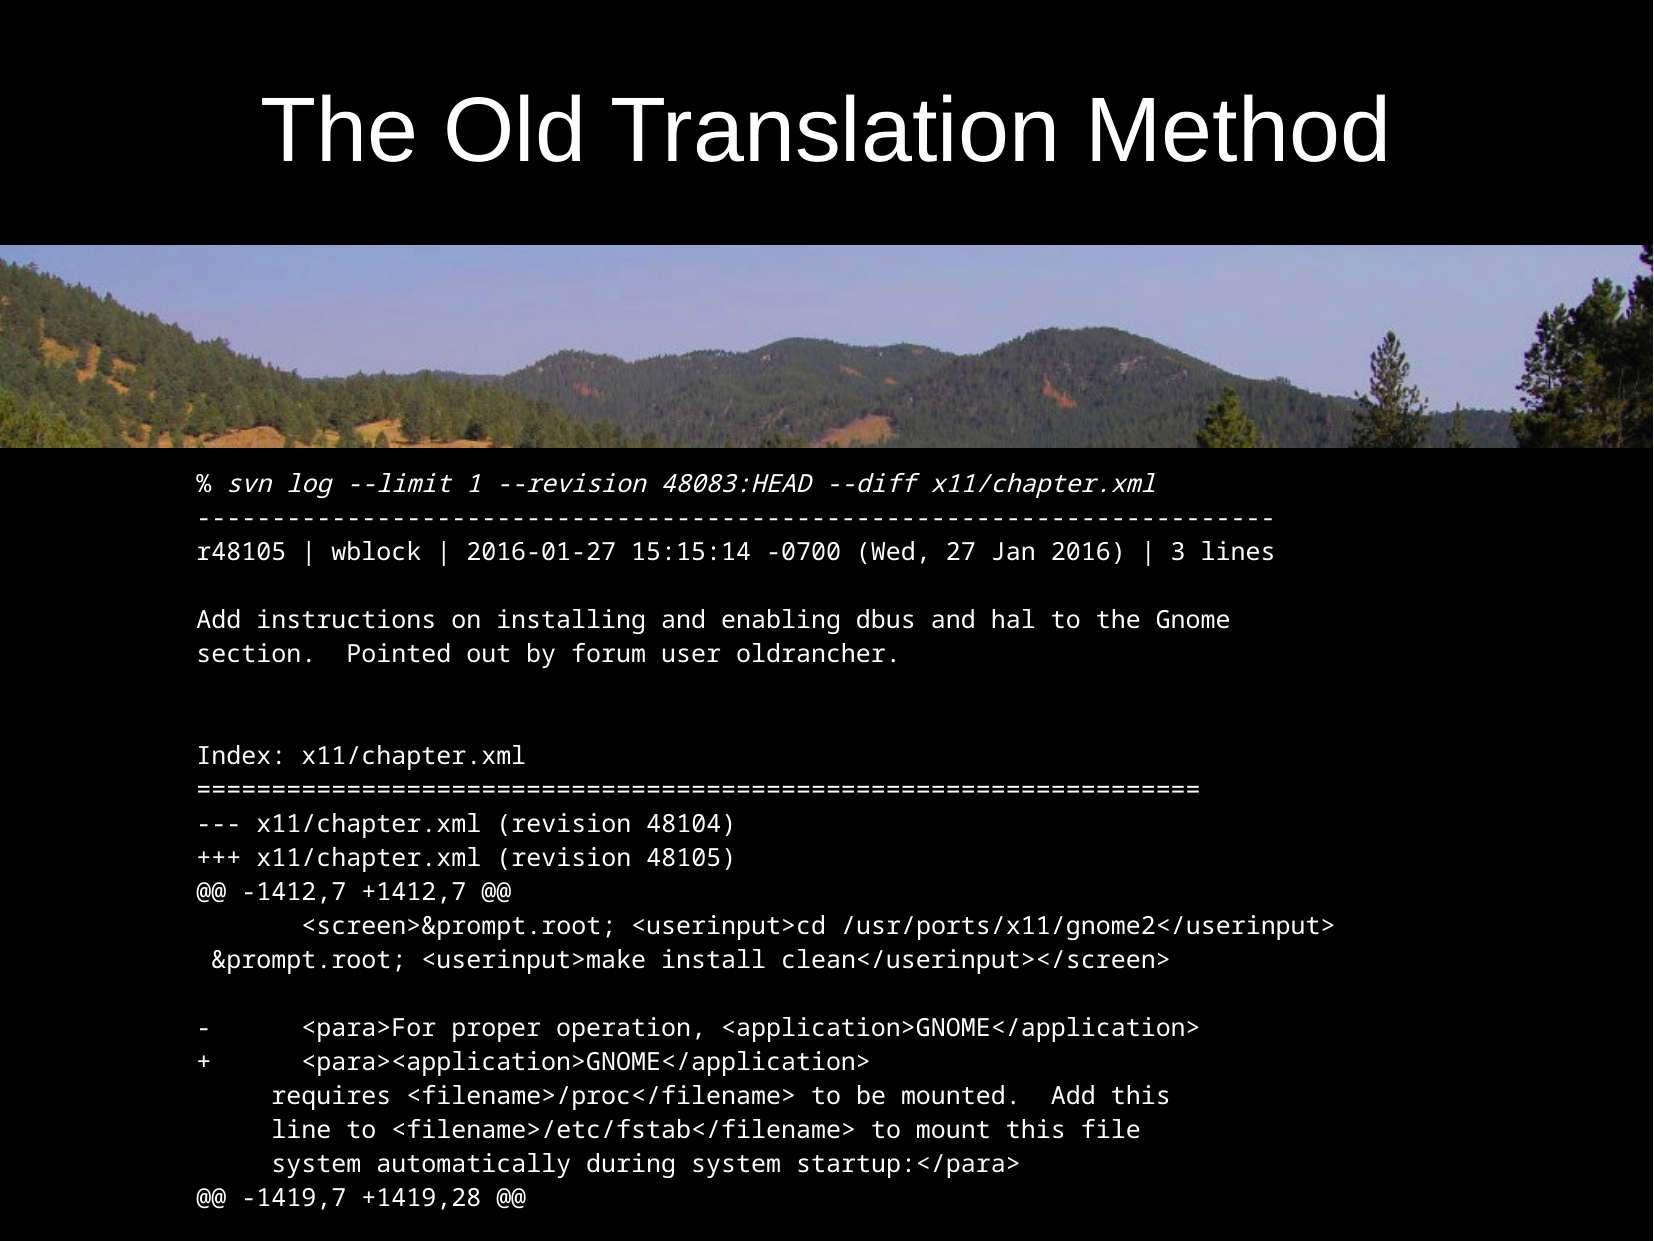

# The Old Translation Method
% svn log --limit 1 --revision 48083:HEAD --diff x11/chapter.xml ------------------------------------------------------------------------
r48105 | wblock | 2016-01-27 15:15:14 -0700 (Wed, 27 Jan 2016) | 3 lines
Add instructions on installing and enabling dbus and hal to the Gnome
section. Pointed out by forum user oldrancher.
Index: x11/chapter.xml
===================================================================
--- x11/chapter.xml	(revision 48104)
+++ x11/chapter.xml	(revision 48105)
@@ -1412,7 +1412,7 @@
 <screen>&prompt.root; <userinput>cd /usr/ports/x11/gnome2</userinput>
 &prompt.root; <userinput>make install clean</userinput></screen>
- <para>For proper operation, <application>GNOME</application>
+ <para><application>GNOME</application>
 	requires <filename>/proc</filename> to be mounted. Add this
 	line to <filename>/etc/fstab</filename> to mount this file
 	system automatically during system startup:</para>
@@ -1419,7 +1419,28 @@
 <programlisting>proc /proc procfs rw 0 0</programlisting>
(29 more lines not shown...)